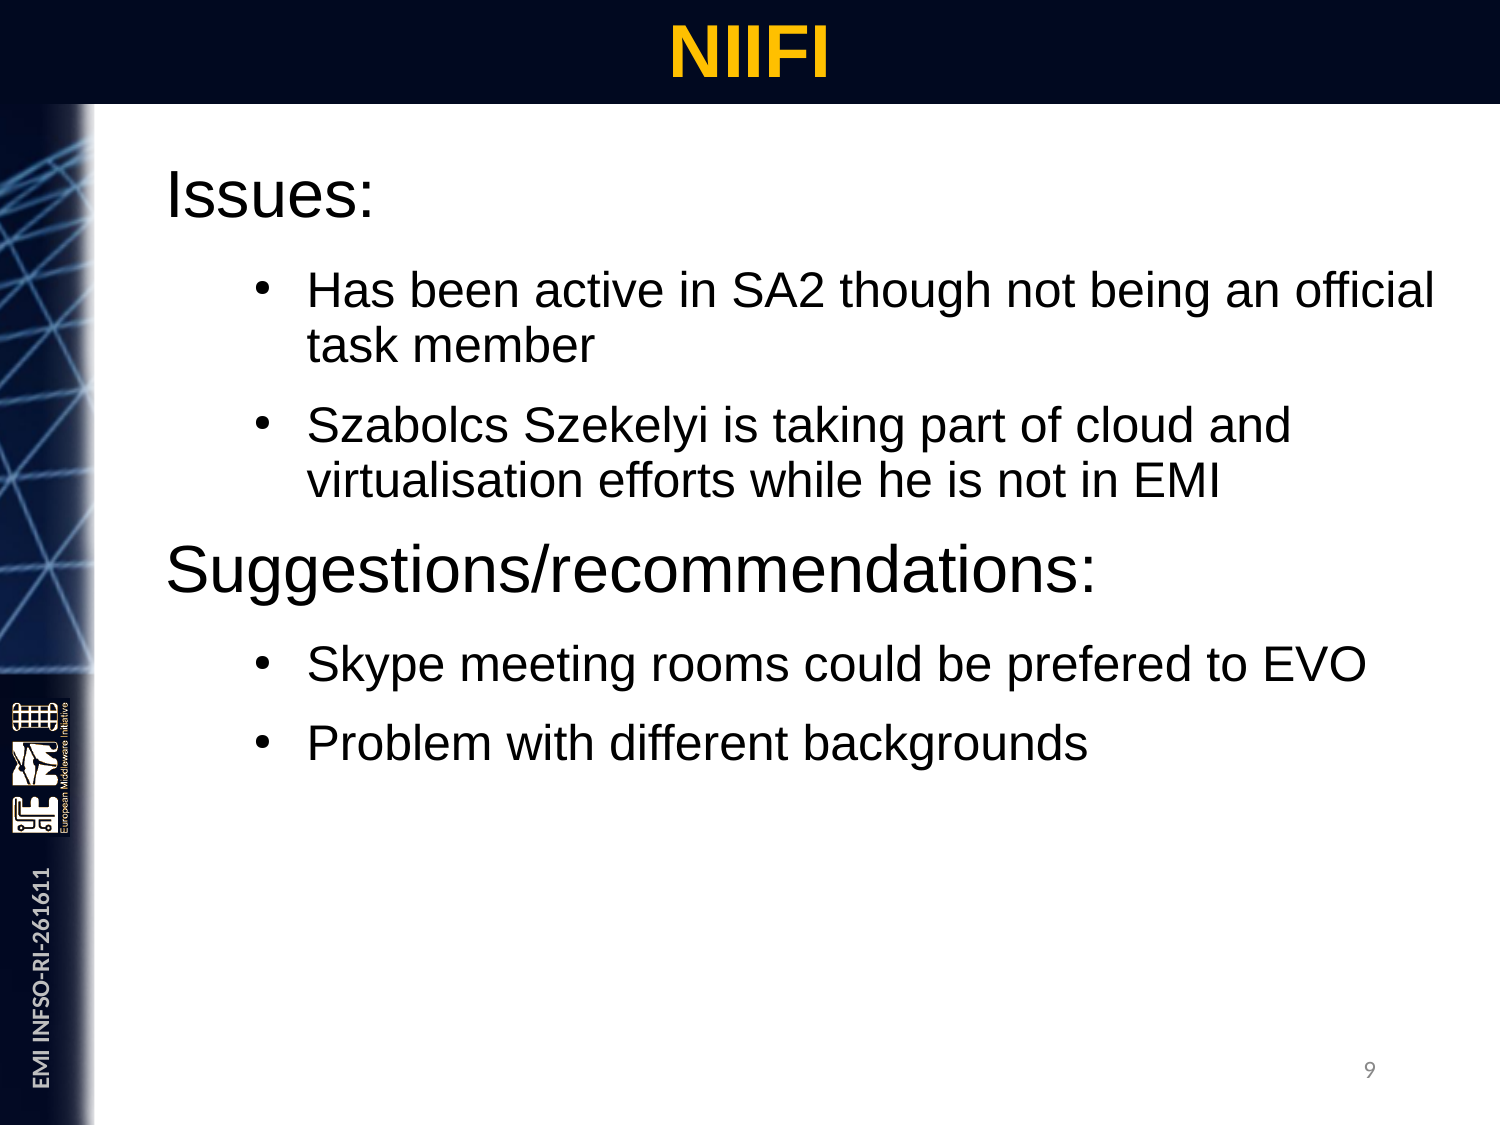

NIIFI
# Issues:
Has been active in SA2 though not being an official task member
Szabolcs Szekelyi is taking part of cloud and virtualisation efforts while he is not in EMI
Suggestions/recommendations:
Skype meeting rooms could be prefered to EVO
Problem with different backgrounds